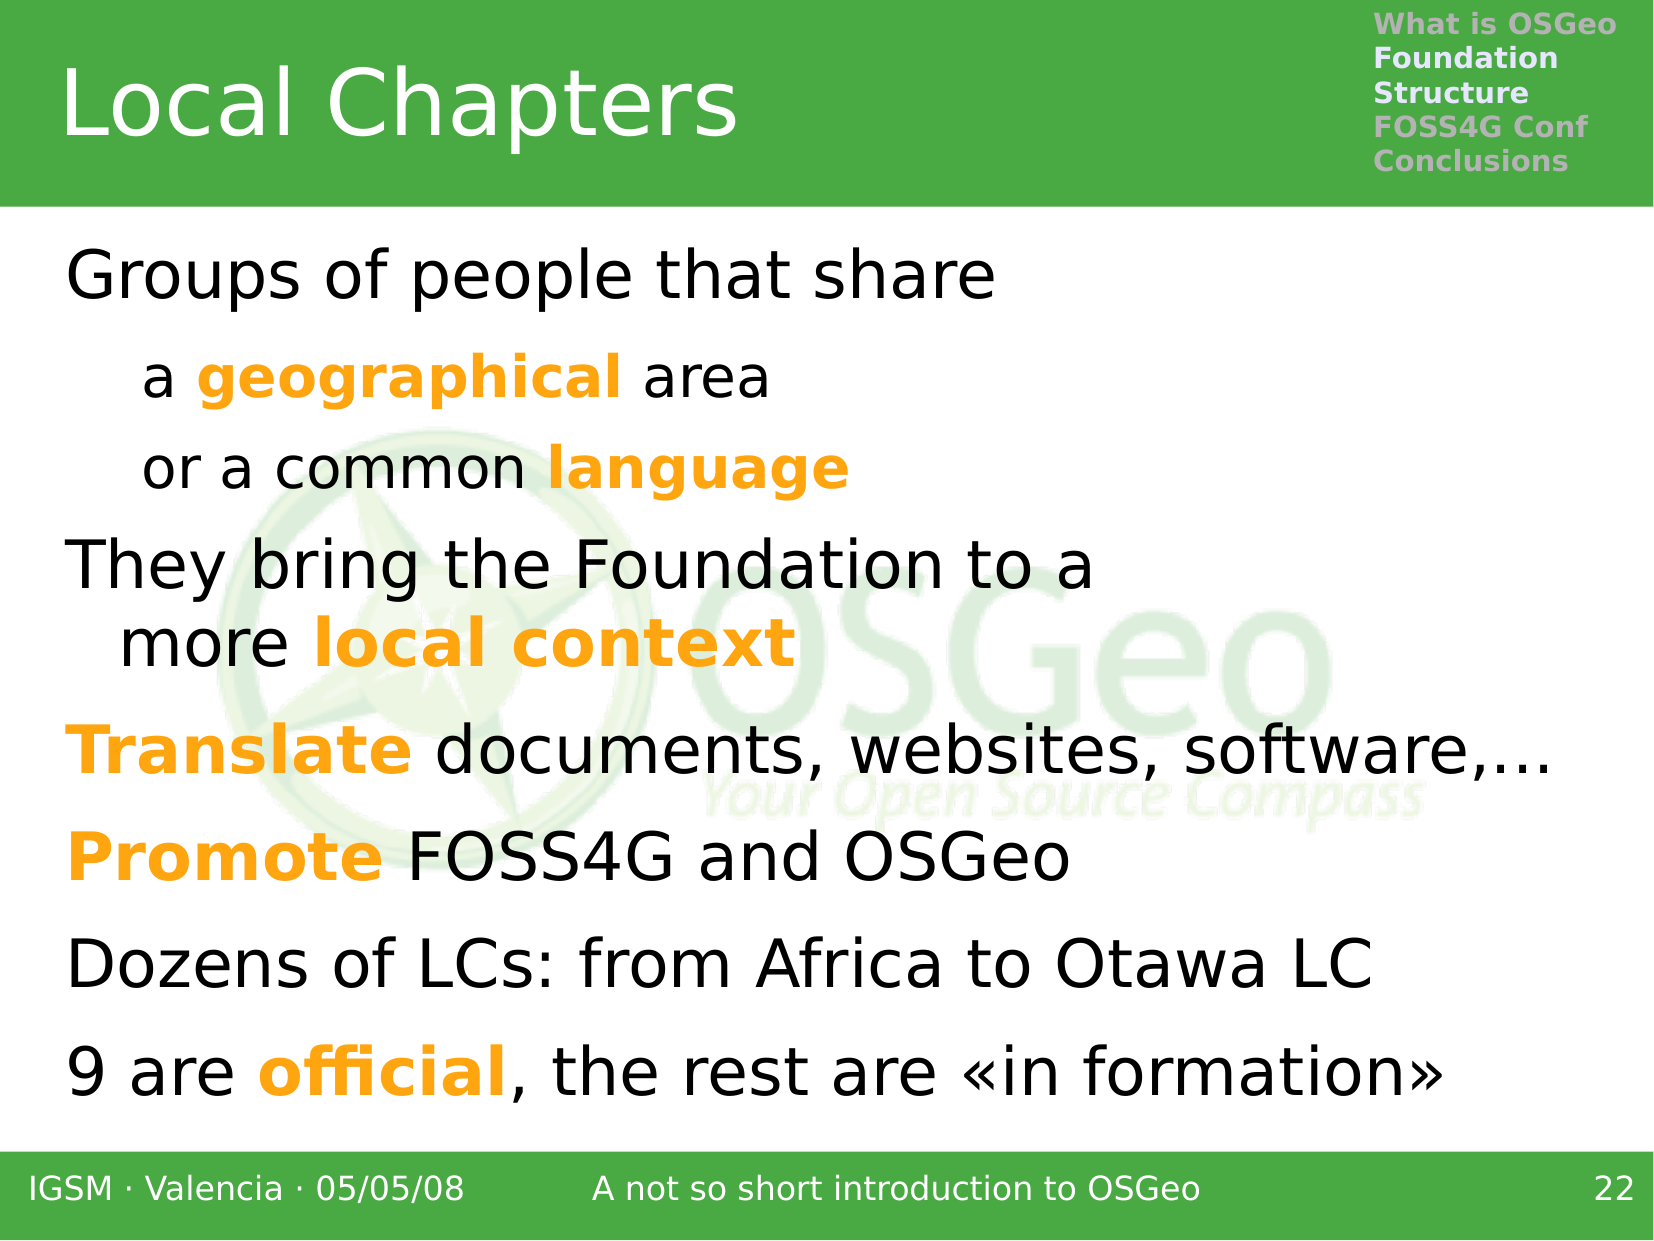

What is OSGeo
Foundation Structure
FOSS4G Conf
Conclusions
# Local Chapters
Groups of people that share
a geographical area
or a common language
They bring the Foundation to a
more local context
Translate documents, websites, software,...
Promote FOSS4G and OSGeo
Dozens of LCs: from Africa to Otawa LC
9 are official, the rest are «in formation»
IGSM · Valencia · 05/05/08
A not so short introduction to OSGeo
22